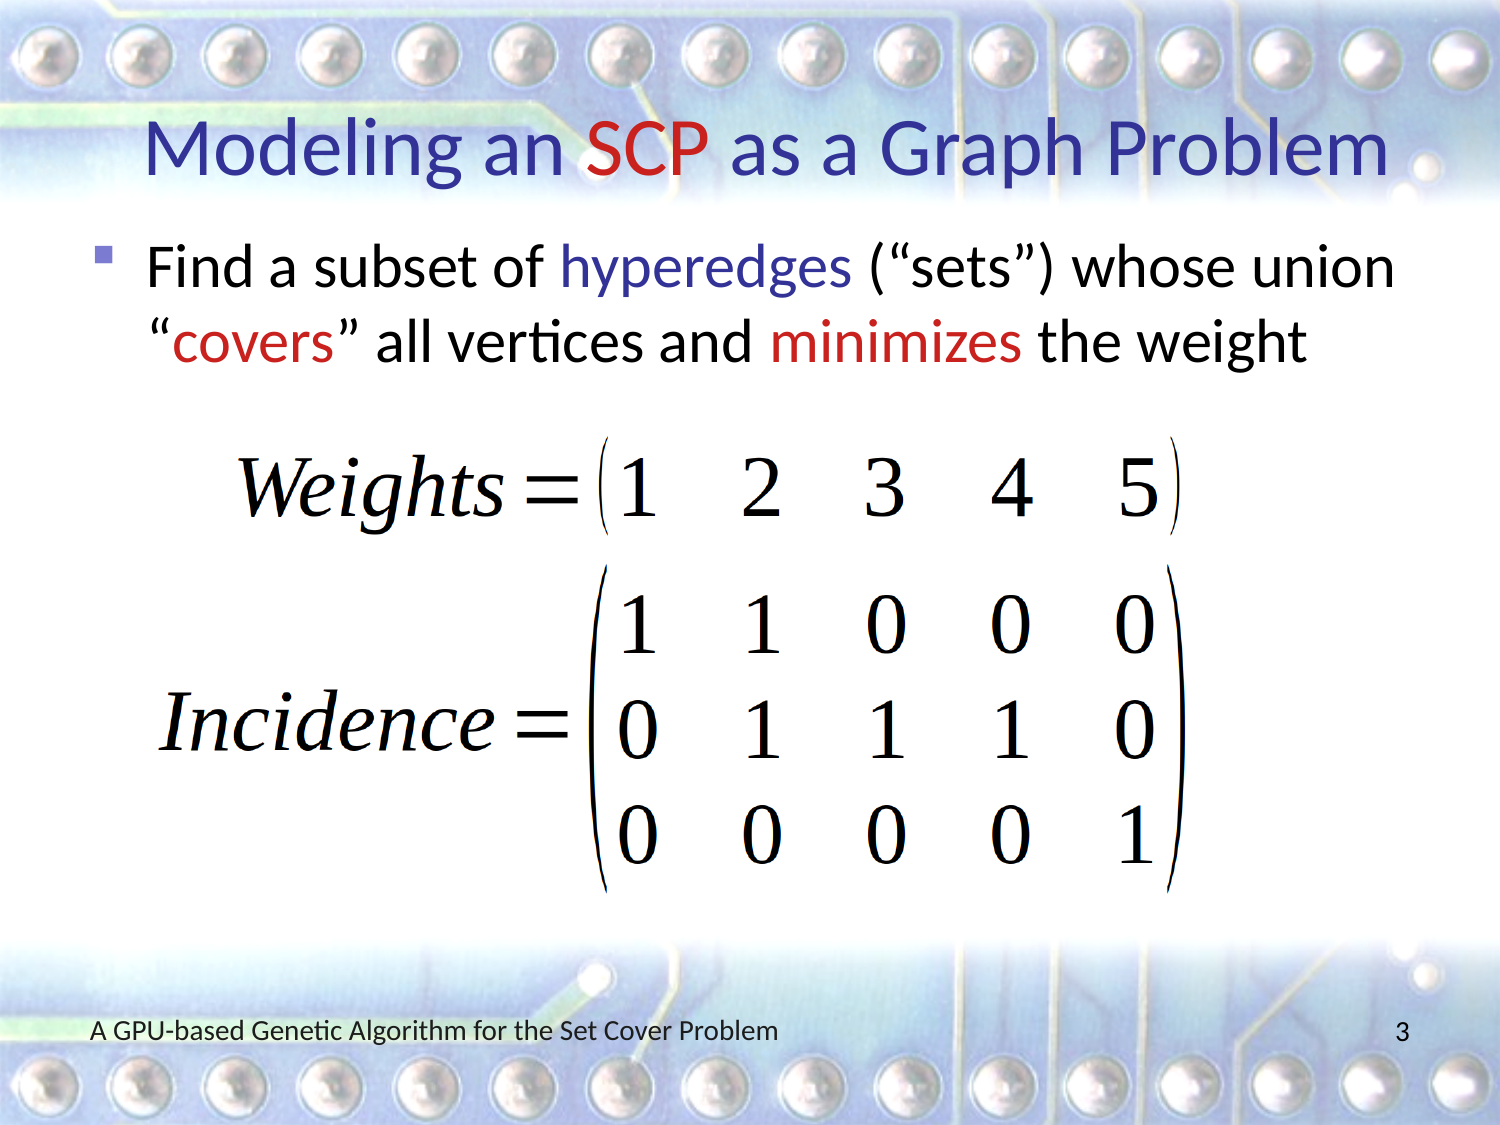

# Modeling an SCP as a Graph Problem
Find a subset of hyperedges (“sets”) whose union “covers” all vertices and minimizes the weight
A GPU-based Genetic Algorithm for the Set Cover Problem
3